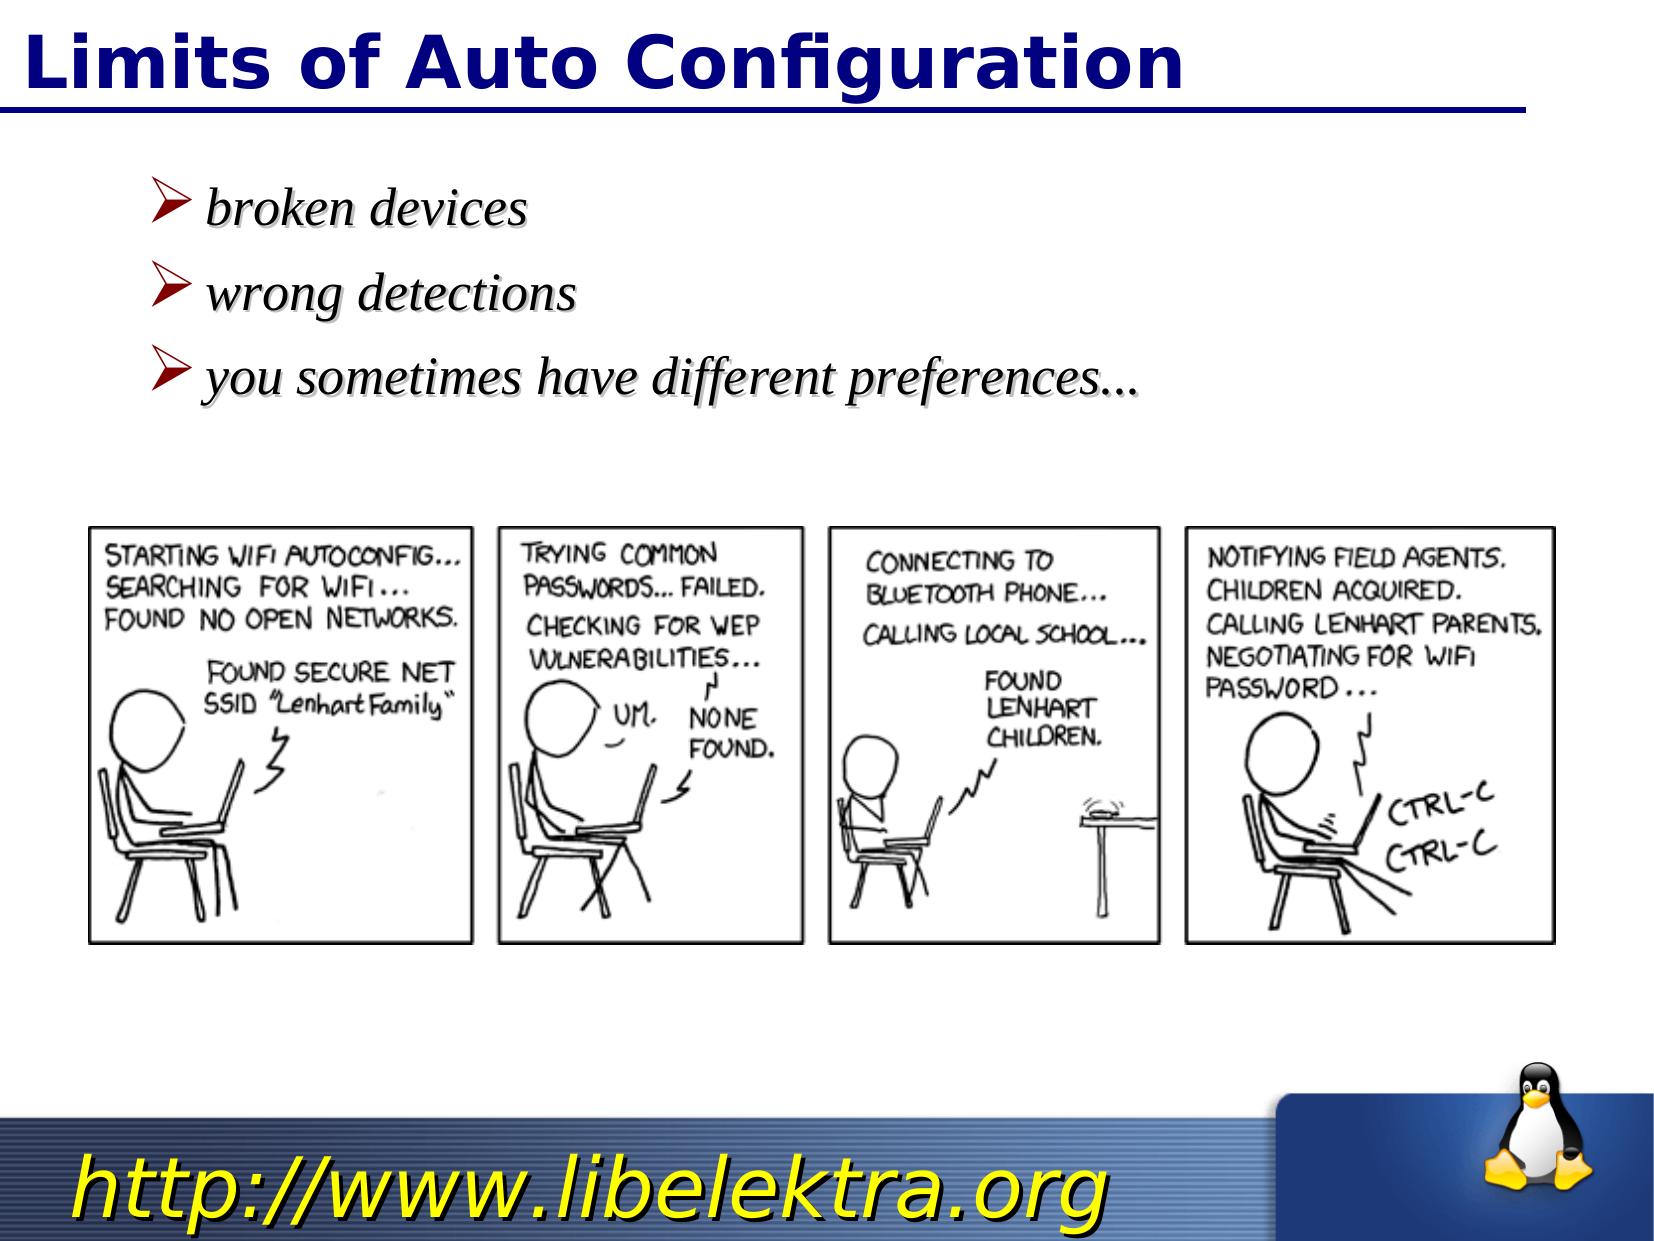

Limits of Auto Configuration
# broken devices
wrong detections
you sometimes have different preferences...